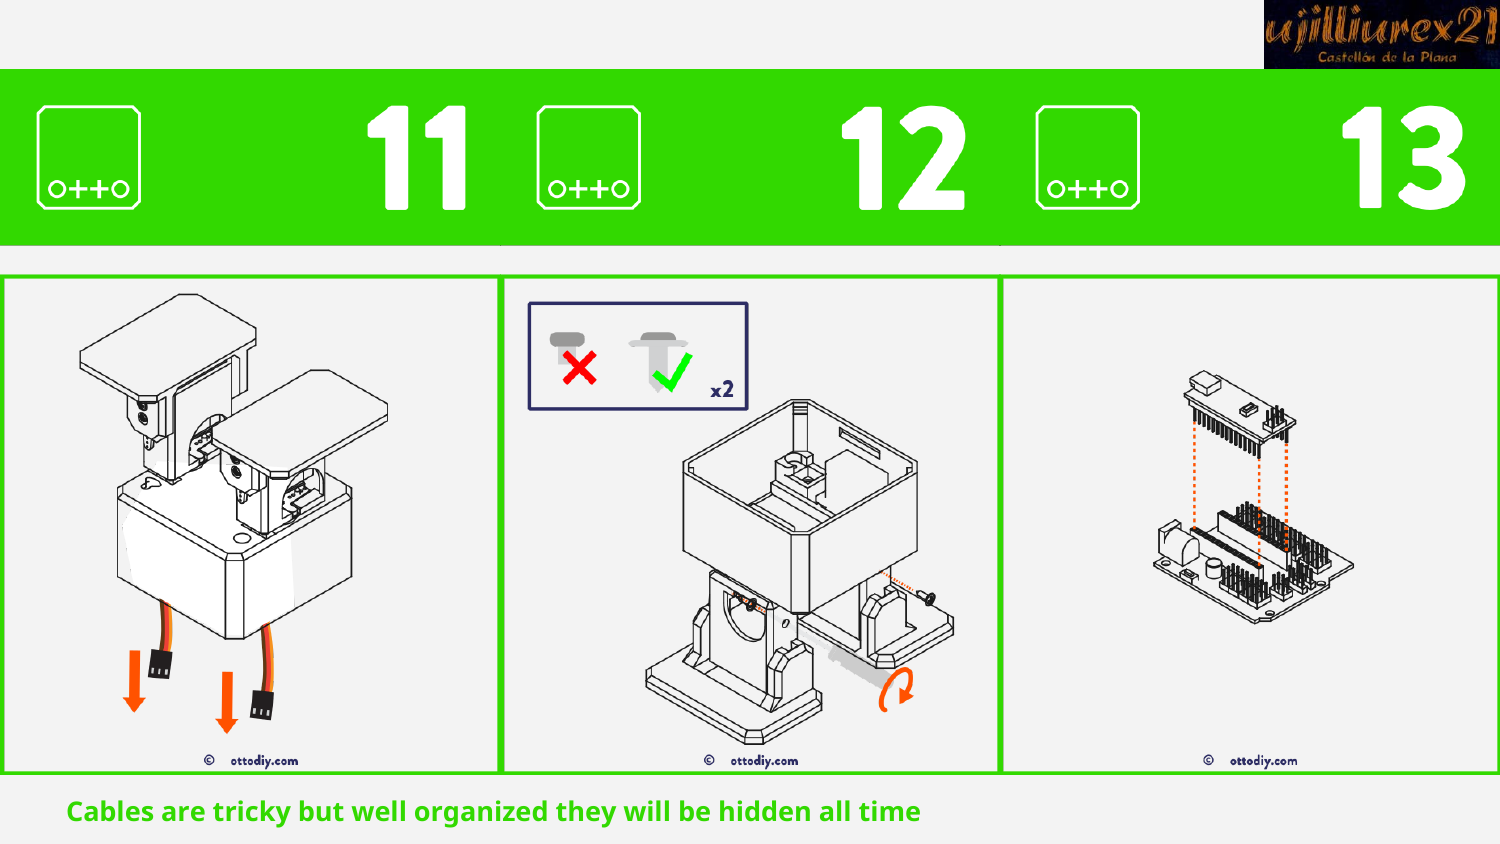

# Cables are tricky but well organized they will be hidden all time